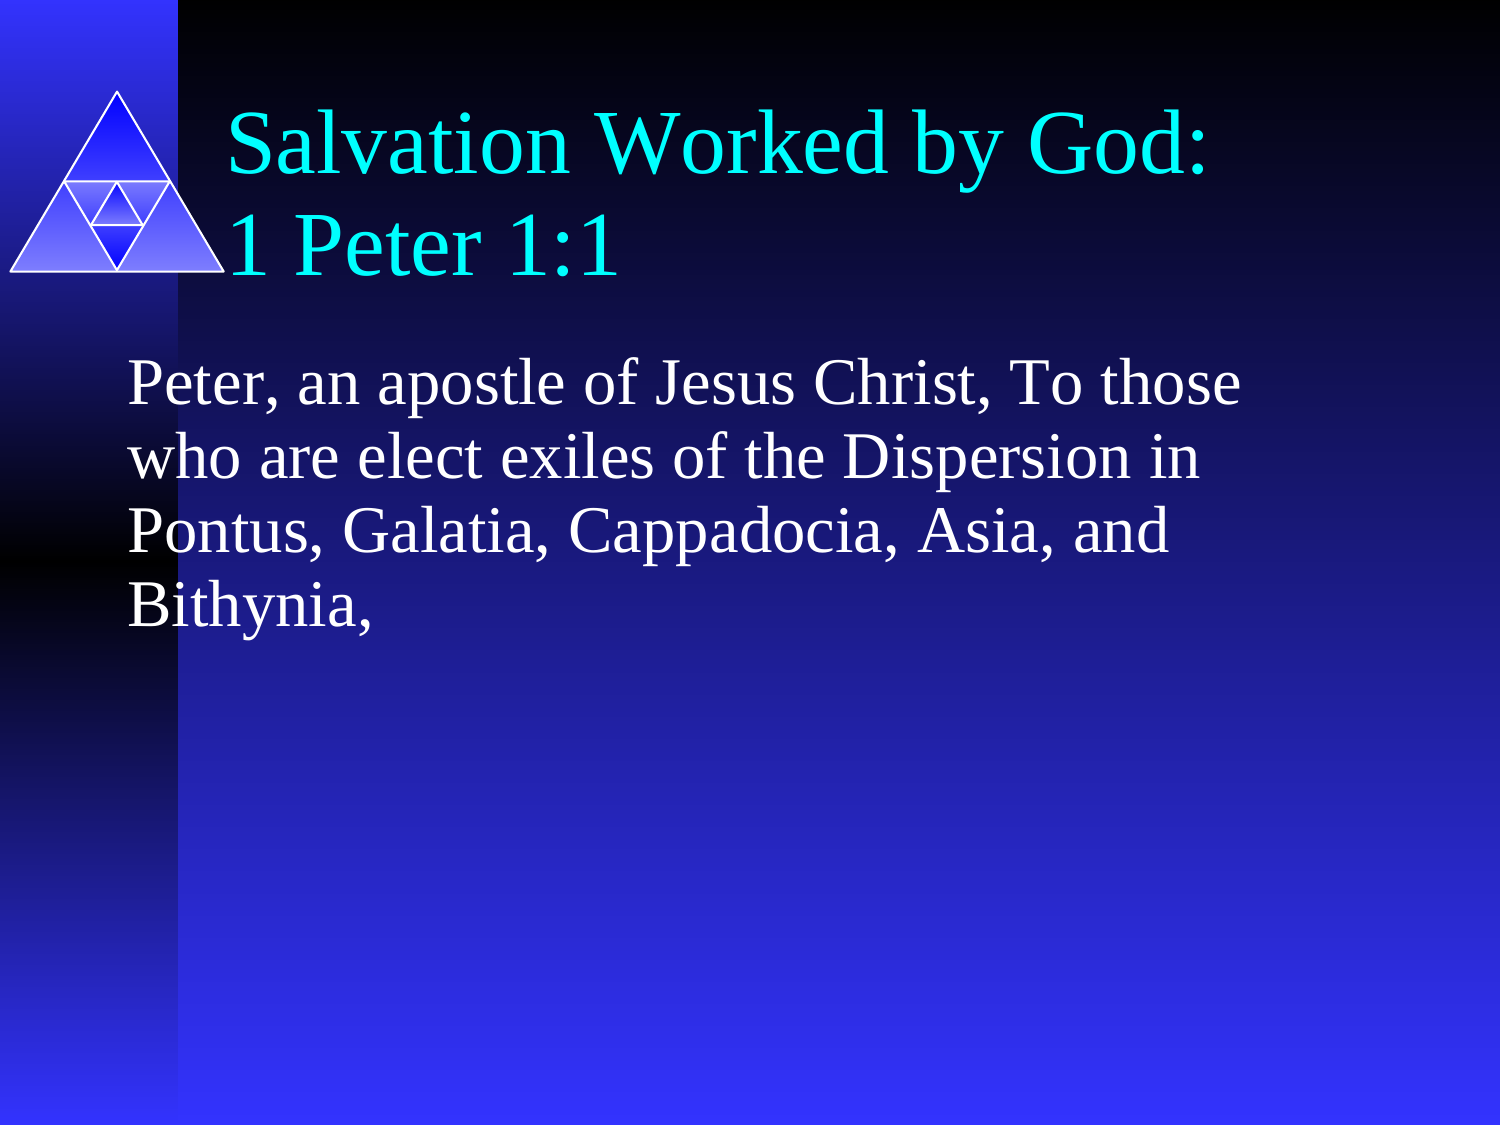

# Salvation Worked by God: 1 Peter 1:1
Peter, an apostle of Jesus Christ, To those who are elect exiles of the Dispersion in Pontus, Galatia, Cappadocia, Asia, and Bithynia,